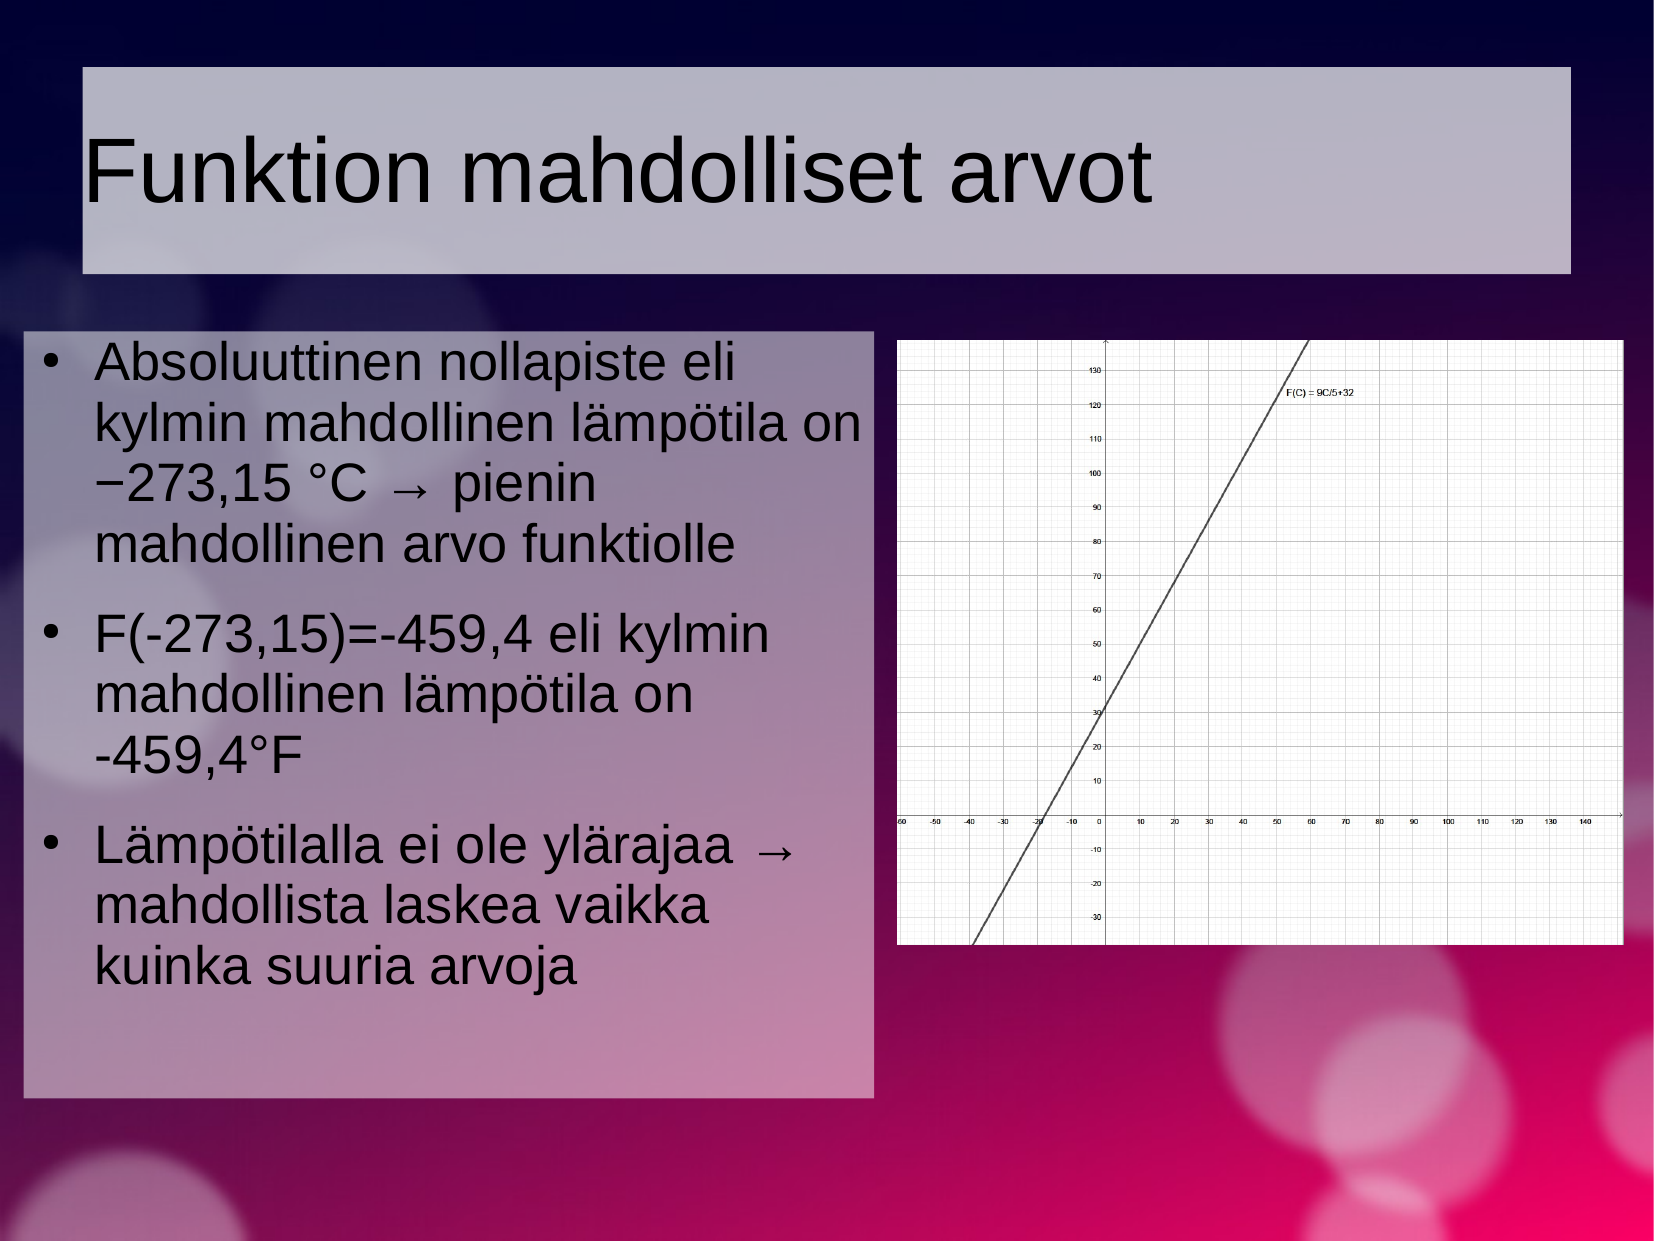

# Funktion mahdolliset arvot
Absoluuttinen nollapiste eli kylmin mahdollinen lämpötila on −273,15 °C → pienin mahdollinen arvo funktiolle
F(-273,15)=-459,4 eli kylmin mahdollinen lämpötila on -459,4°F
Lämpötilalla ei ole ylärajaa → mahdollista laskea vaikka kuinka suuria arvoja